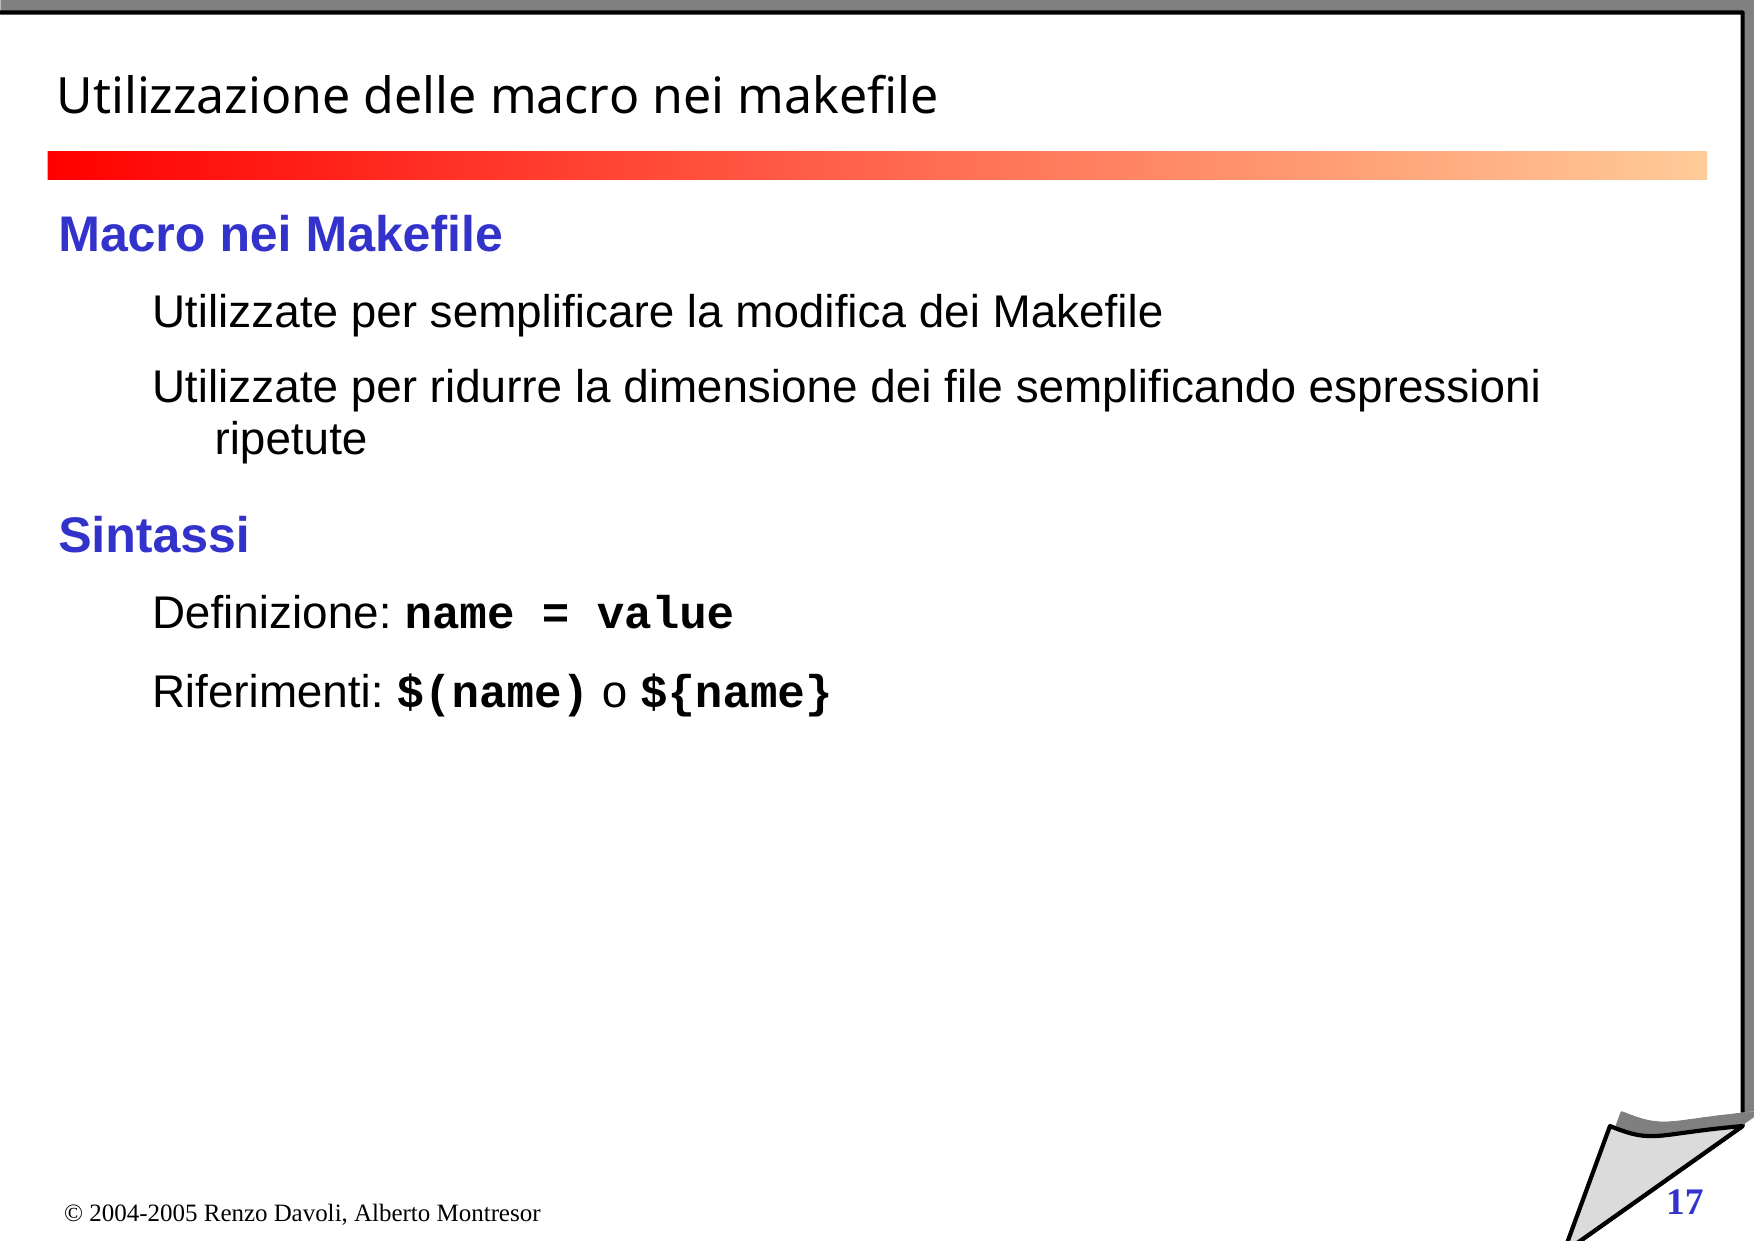

# Utilizzazione delle macro nei makefile
Macro nei Makefile
Utilizzate per semplificare la modifica dei Makefile
Utilizzate per ridurre la dimensione dei file semplificando espressioni ripetute
Sintassi
Definizione: name = value
Riferimenti: $(name) o ${name}